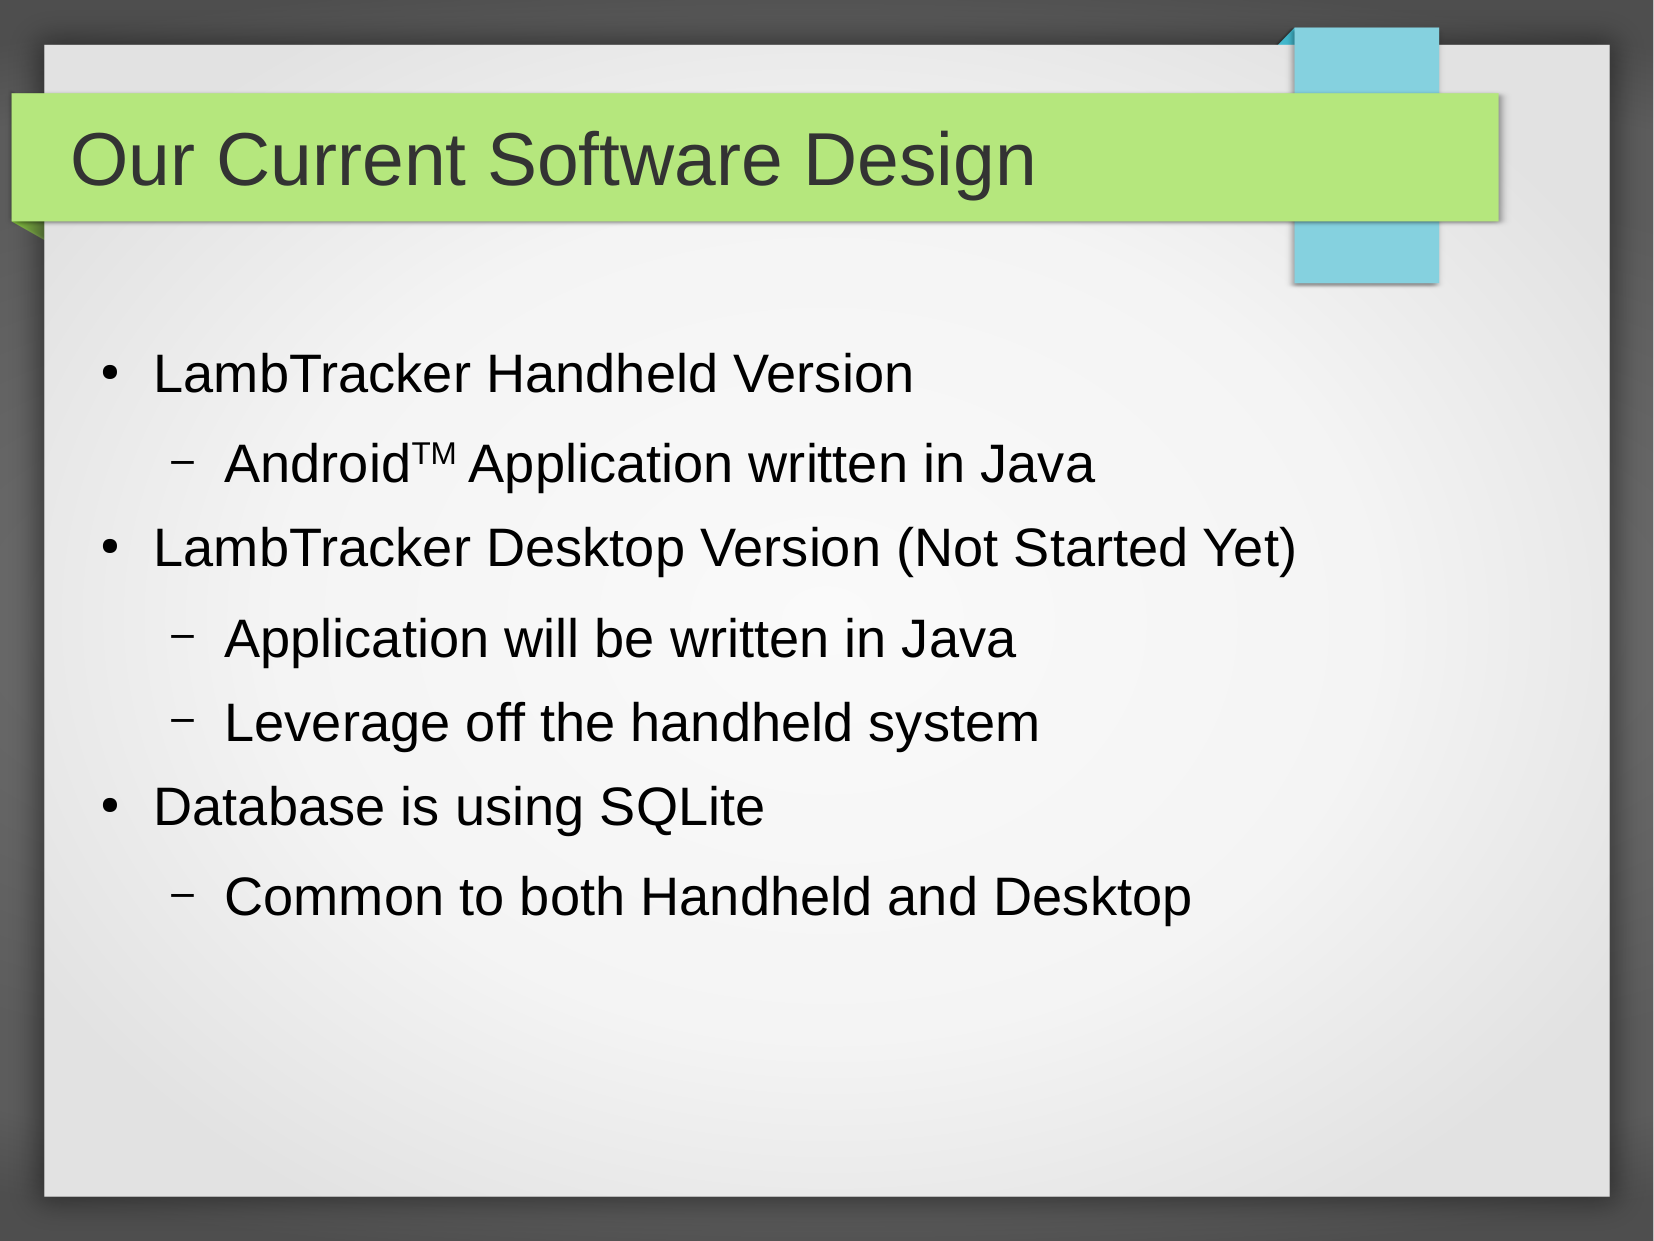

# Our Current Software Design
LambTracker Handheld Version
AndroidTM Application written in Java
LambTracker Desktop Version (Not Started Yet)
Application will be written in Java
Leverage off the handheld system
Database is using SQLite
Common to both Handheld and Desktop